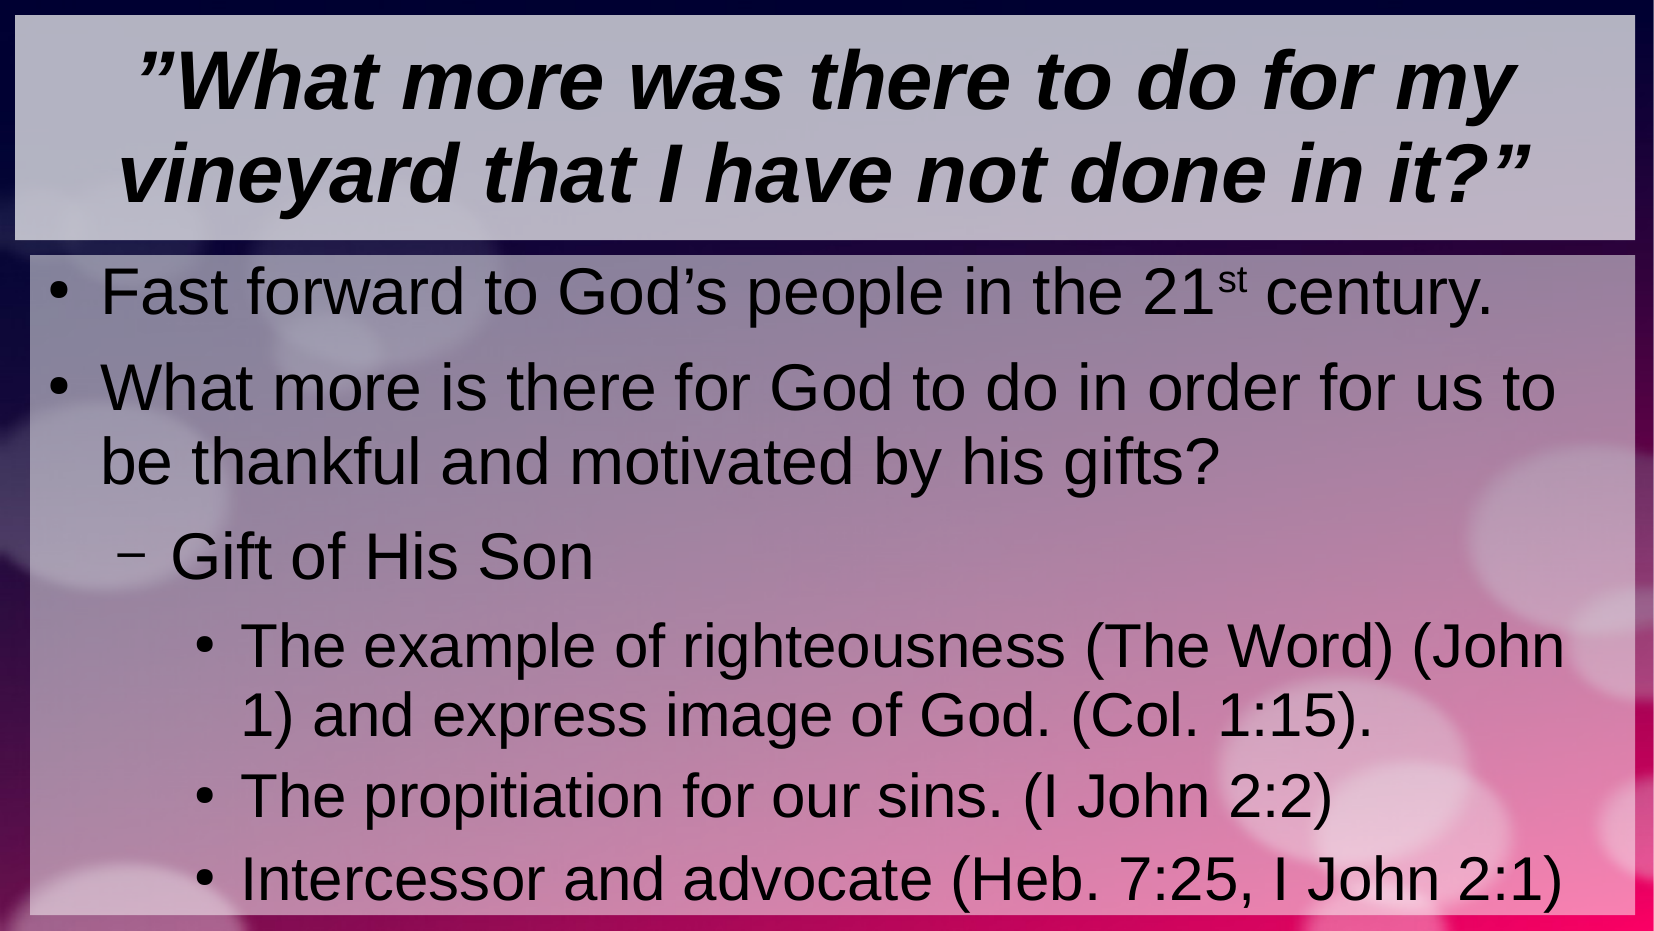

# ”What more was there to do for my vineyard that I have not done in it?”
Fast forward to God’s people in the 21st century.
What more is there for God to do in order for us to be thankful and motivated by his gifts?
Gift of His Son
The example of righteousness (The Word) (John 1) and express image of God. (Col. 1:15).
The propitiation for our sins. (I John 2:2)
Intercessor and advocate (Heb. 7:25, I John 2:1)